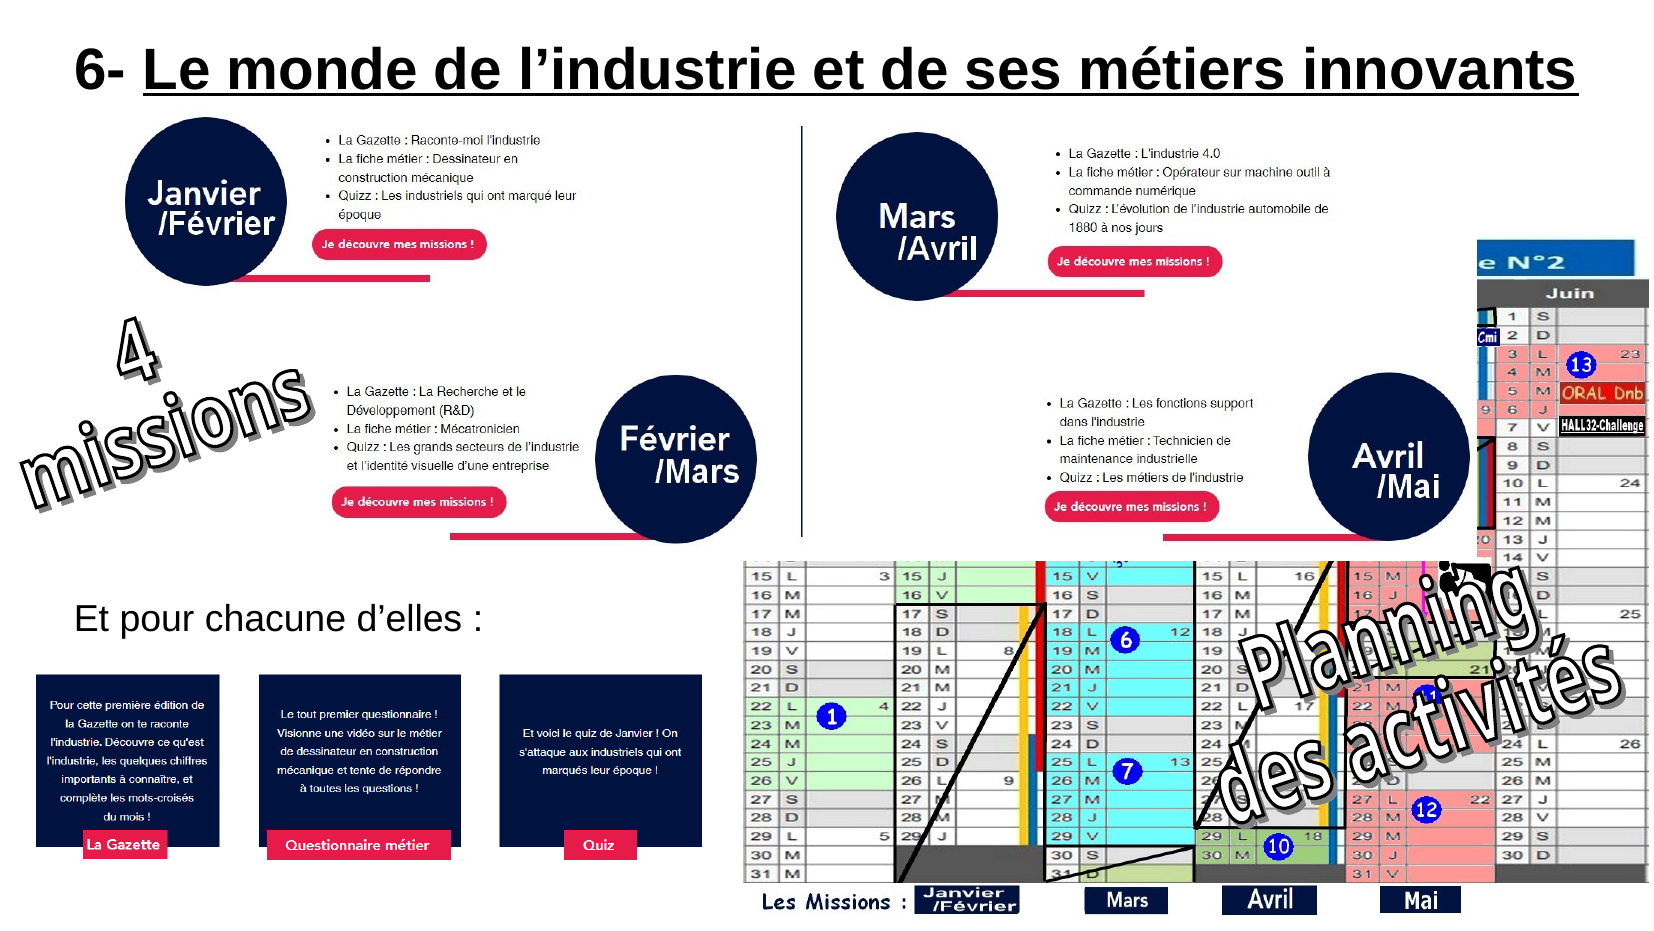

6- Le monde de l’industrie et de ses métiers innovants
4
missions
Planning
des activités
Et pour chacune d’elles :